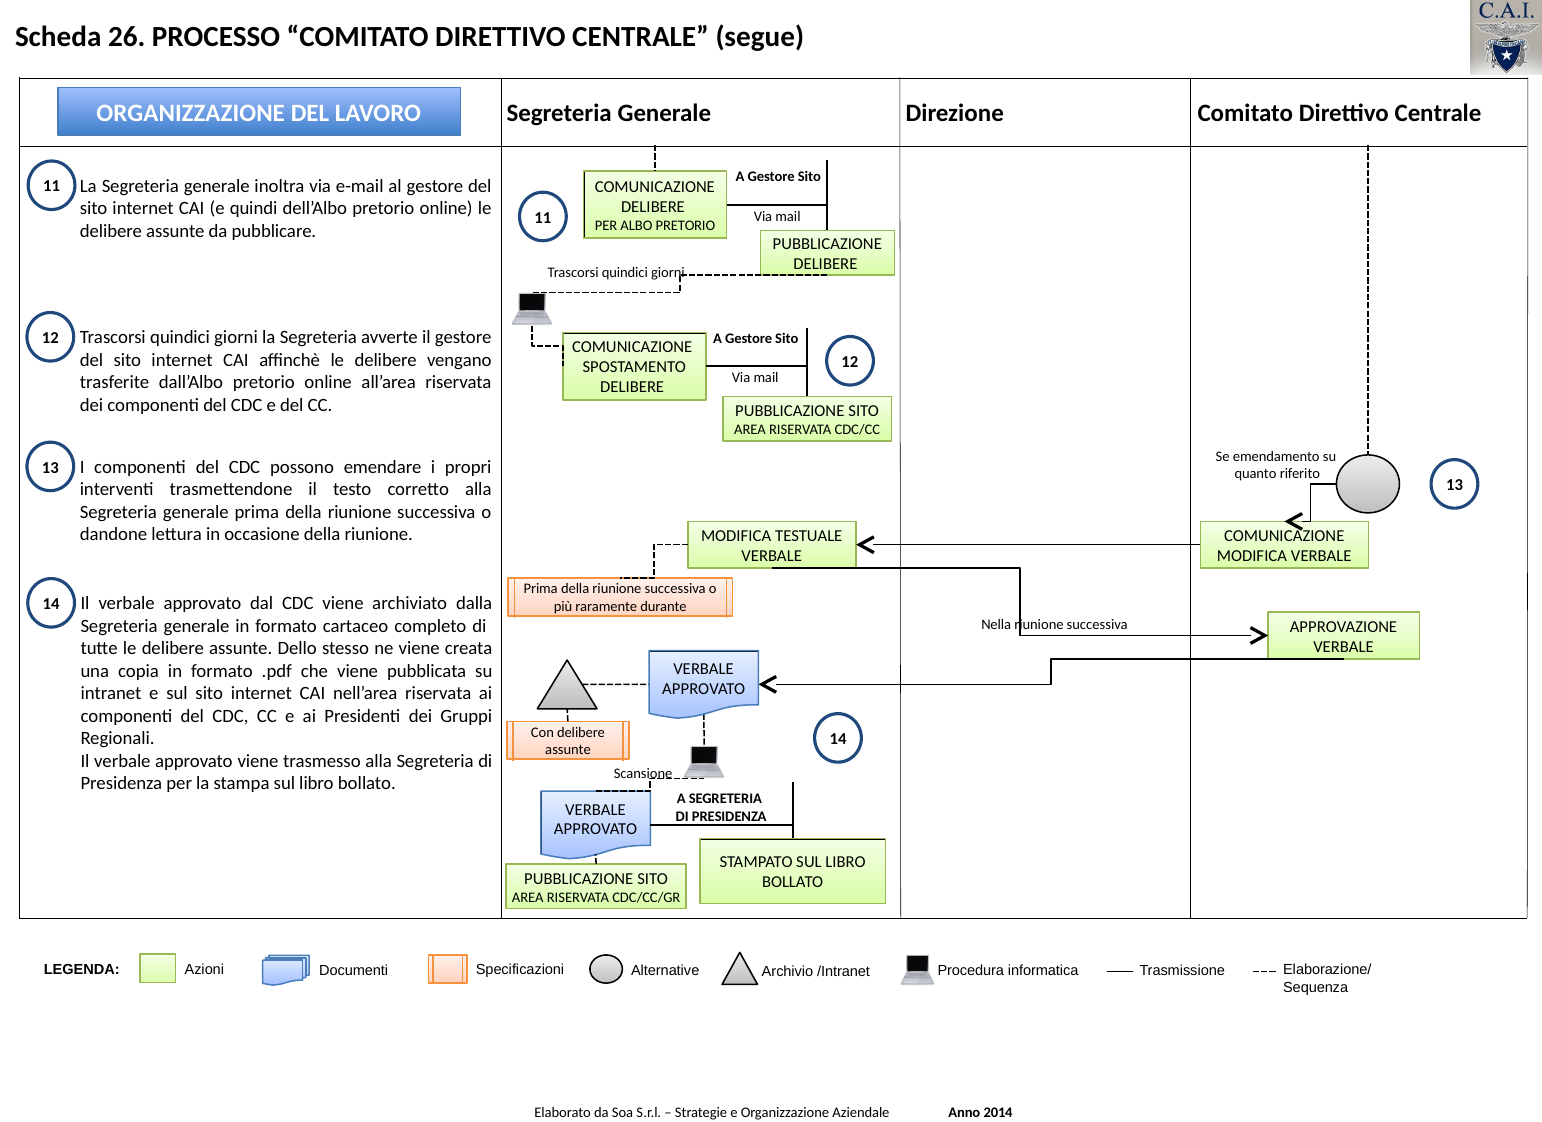

Scheda 26. PROCESSO “COMITATO DIRETTIVO CENTRALE” (segue)
Comitato Direttivo Centrale
Segreteria Generale
Direzione
ORGANIZZAZIONE DEL LAVORO
 A Gestore Sito
11
La Segreteria generale inoltra via e-mail al gestore del sito internet CAI (e quindi dell’Albo pretorio online) le delibere assunte da pubblicare.
COMUNICAZIONE DELIBERE
PER ALBO PRETORIO
11
Via mail
PUBBLICAZIONE DELIBERE
Trascorsi quindici giorni
12
Trascorsi quindici giorni la Segreteria avverte il gestore del sito internet CAI affinchè le delibere vengano trasferite dall’Albo pretorio online all’area riservata dei componenti del CDC e del CC.
A Gestore Sito
COMUNICAZIONE SPOSTAMENTO DELIBERE
12
Via mail
PUBBLICAZIONE SITO
AREA RISERVATA CDC/CC
Se emendamento su
quanto riferito
13
I componenti del CDC possono emendare i propri interventi trasmettendone il testo corretto alla Segreteria generale prima della riunione successiva o dandone lettura in occasione della riunione.
13
MODIFICA TESTUALE VERBALE
COMUNICAZIONE MODIFICA VERBALE
Prima della riunione successiva o più raramente durante
14
Il verbale approvato dal CDC viene archiviato dalla Segreteria generale in formato cartaceo completo di tutte le delibere assunte. Dello stesso ne viene creata una copia in formato .pdf che viene pubblicata su intranet e sul sito internet CAI nell’area riservata ai componenti del CDC, CC e ai Presidenti dei Gruppi Regionali.
Il verbale approvato viene trasmesso alla Segreteria di Presidenza per la stampa sul libro bollato.
Nella riunione successiva
APPROVAZIONE VERBALE
VERBALE APPROVATO
14
Con delibere assunte
Scansione
A SEGRETERIA
DI PRESIDENZA
VERBALE APPROVATO
STAMPATO SUL LIBRO BOLLATO
PUBBLICAZIONE SITO
AREA RISERVATA CDC/CC/GR
LEGENDA:
Azioni
Elaborazione/Sequenza
Documenti
Procedura informatica
Trasmissione
Specificazioni
Alternative
Archivio /Intranet
Elaborato da Soa S.r.l. – Strategie e Organizzazione Aziendale Anno 2014